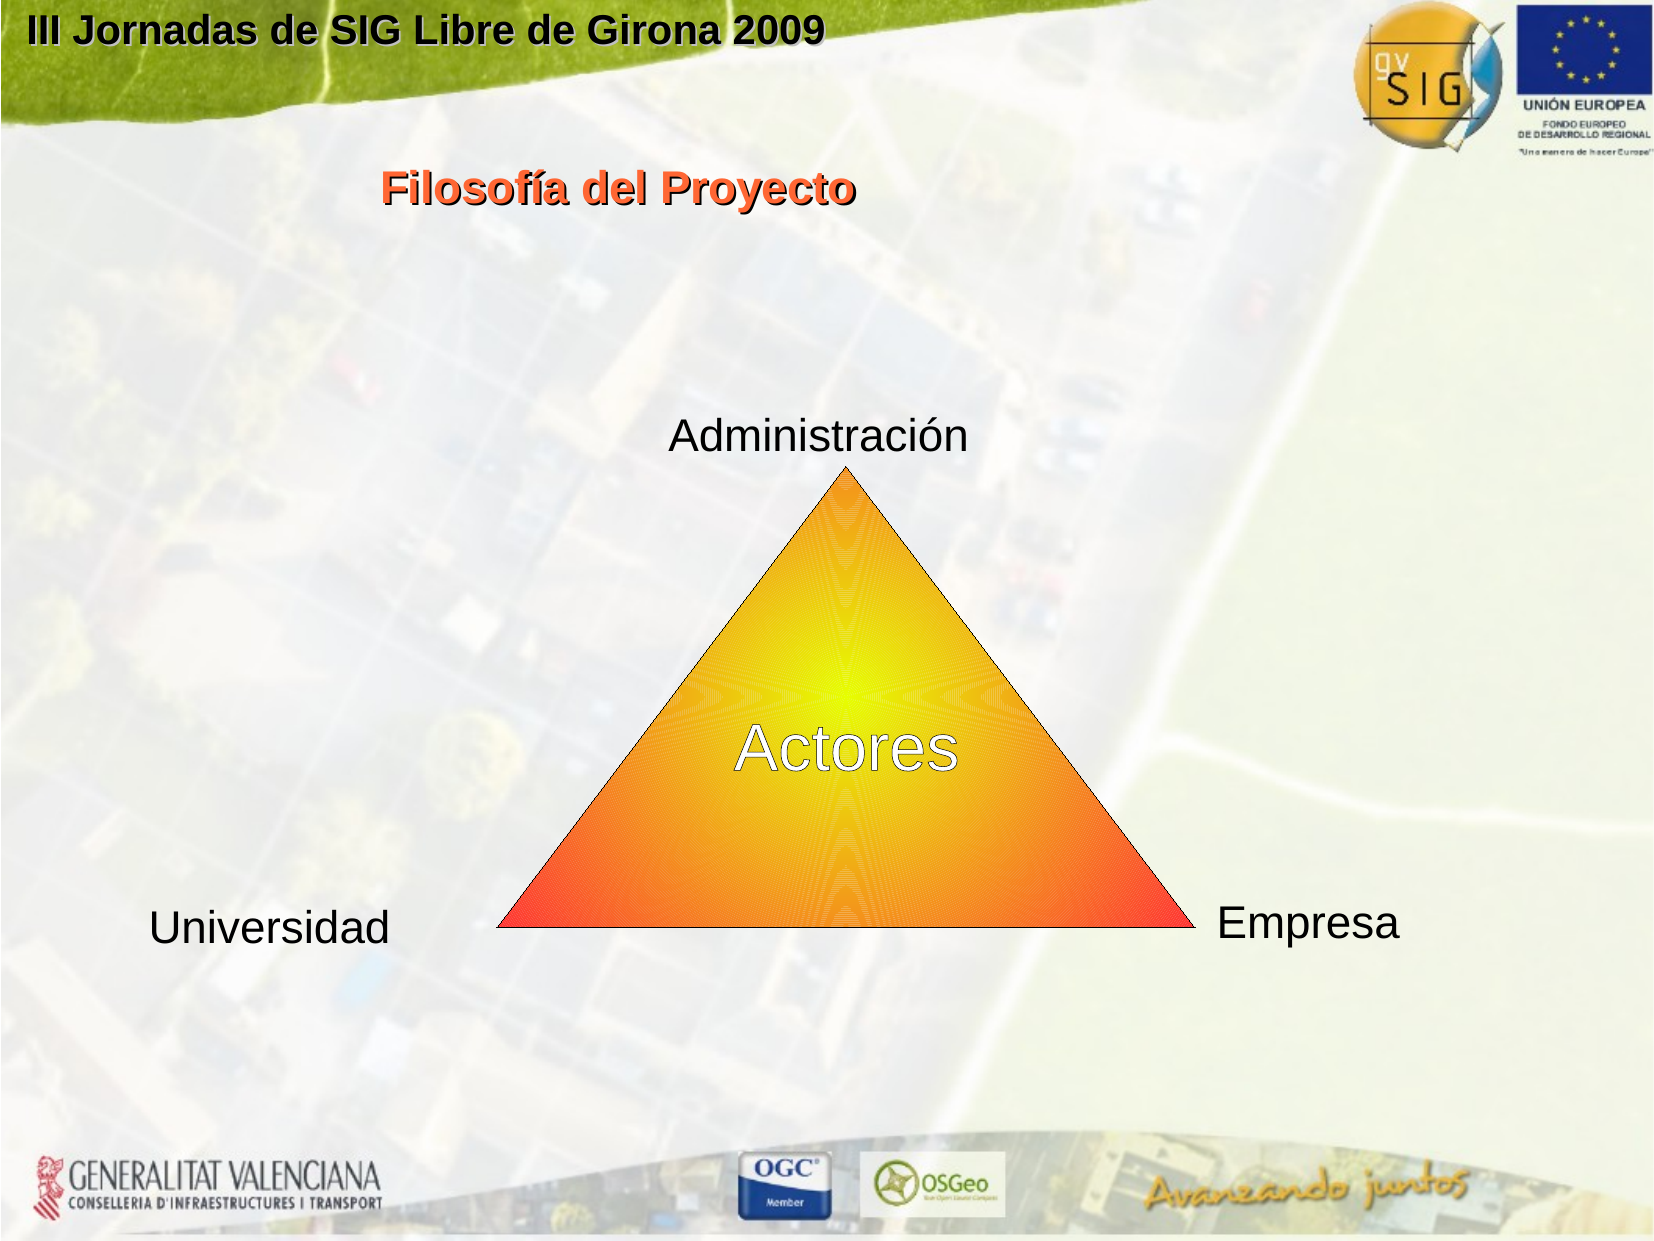

#
Filosofía del Proyecto
Administración
Actores
Empresa
Universidad